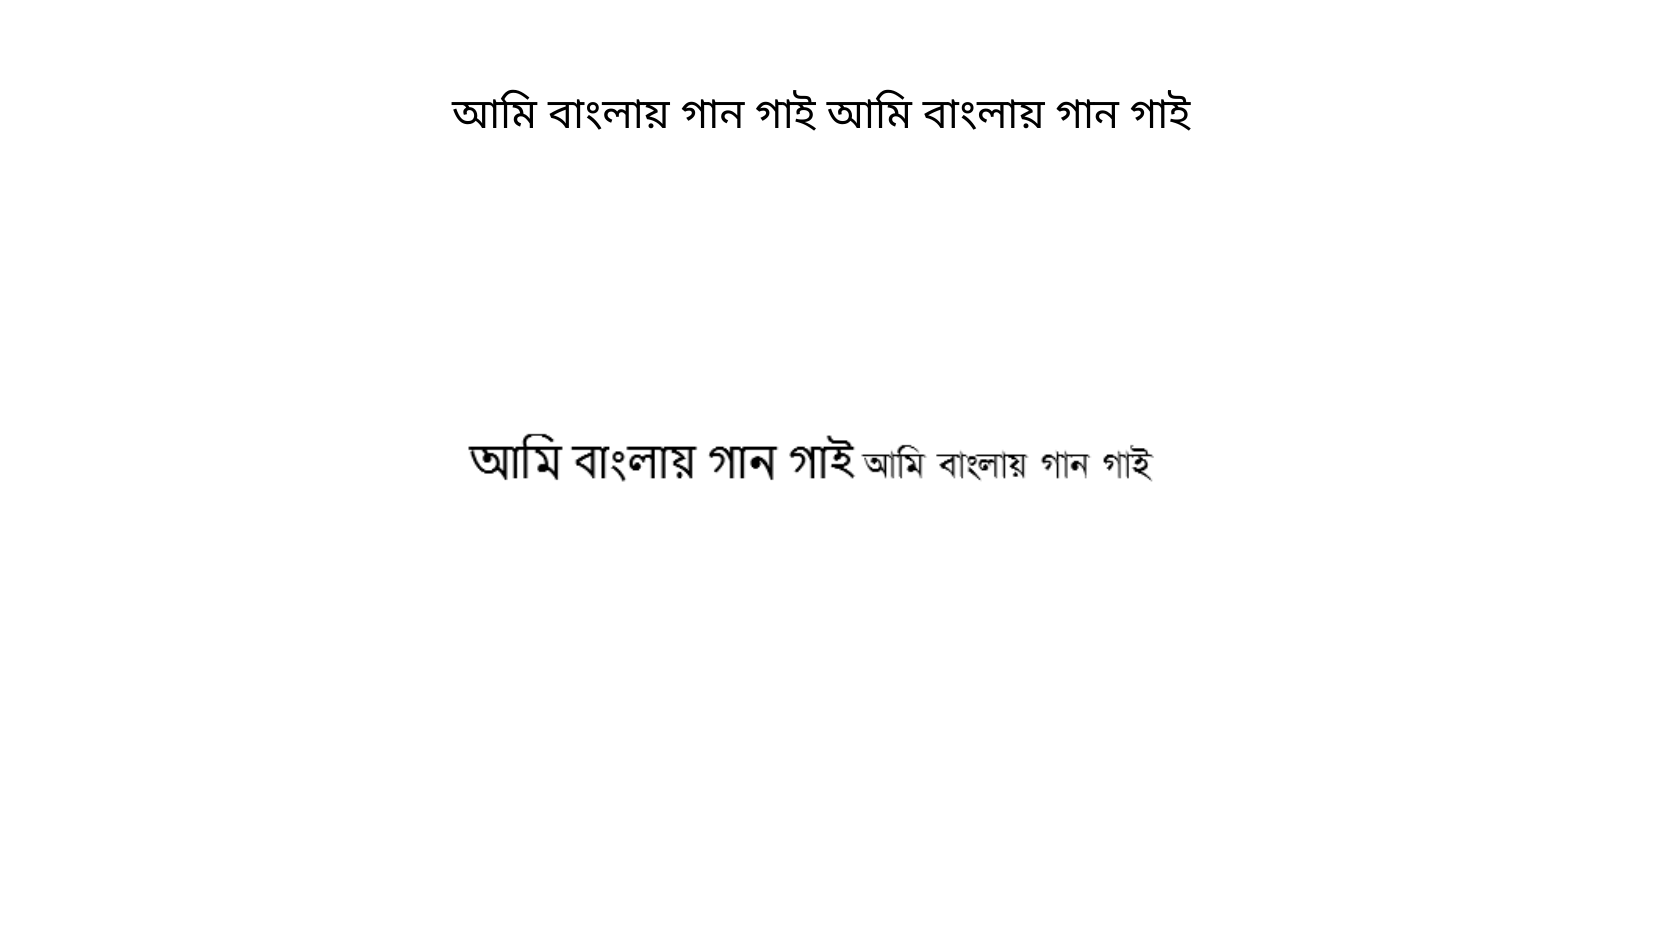

# আমি বাংলায় গান গাই আমি বাংলায় গান গাই